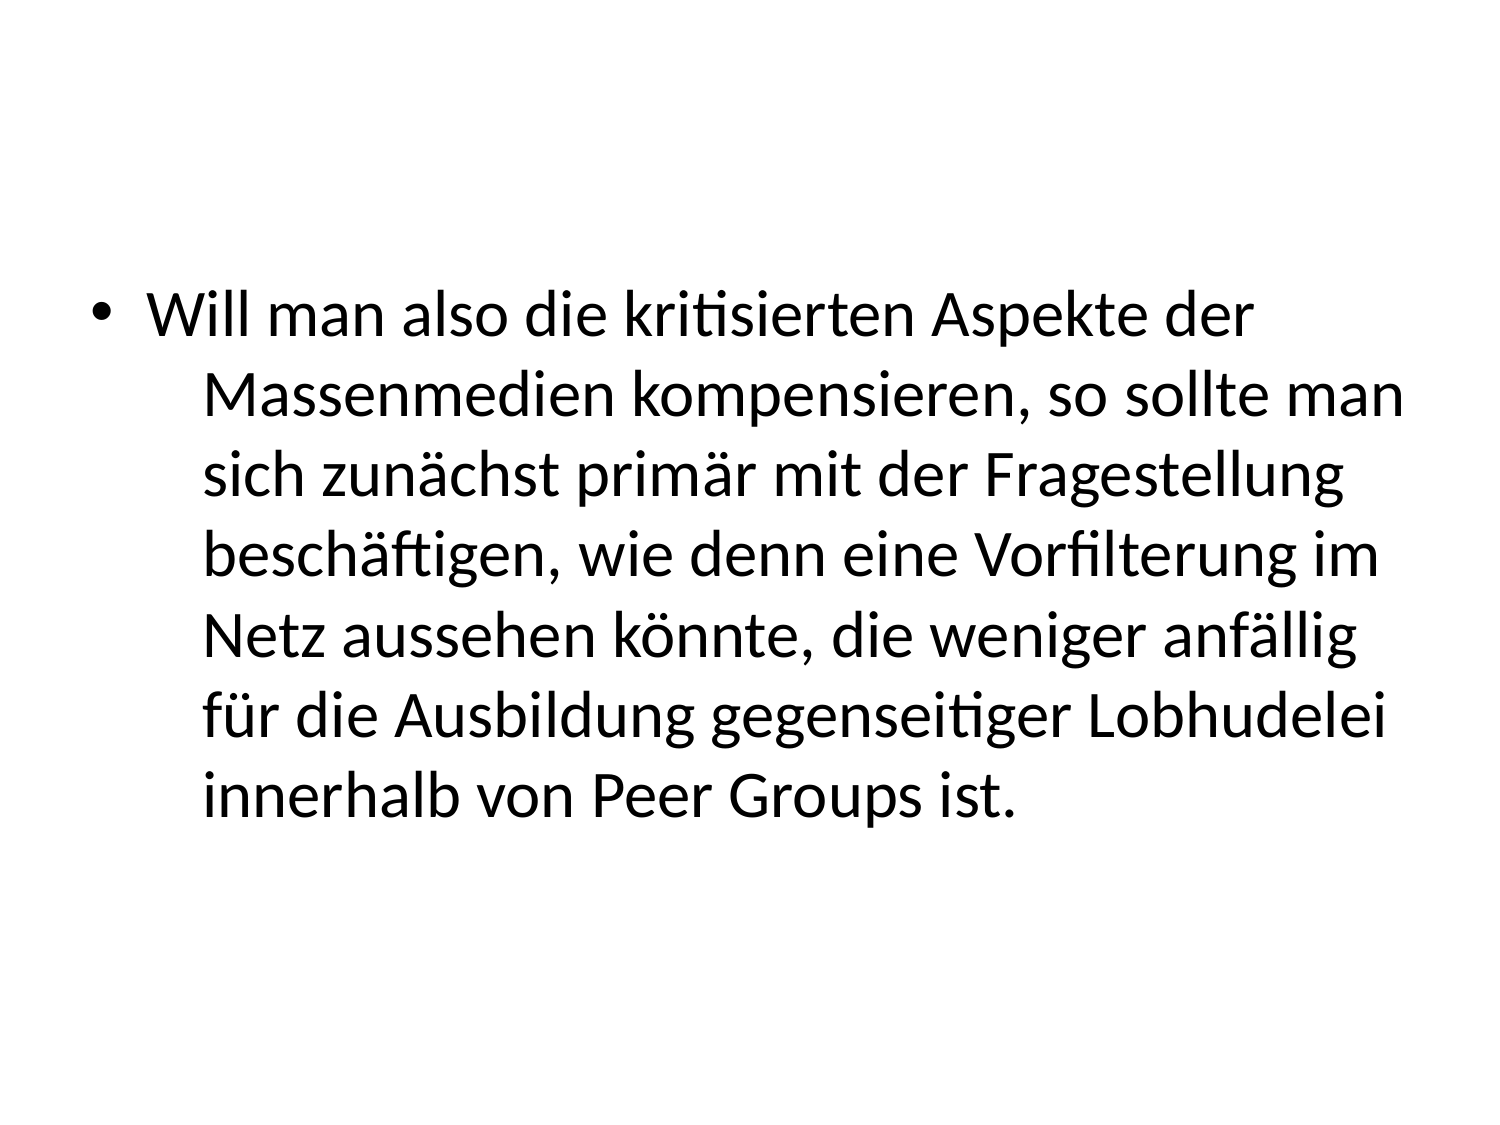

#
Will man also die kritisierten Aspekte der Massenmedien kompensieren, so sollte man sich zunächst primär mit der Fragestellung beschäftigen, wie denn eine Vorfilterung im Netz aussehen könnte, die weniger anfällig für die Ausbildung gegenseitiger Lobhudelei innerhalb von Peer Groups ist.